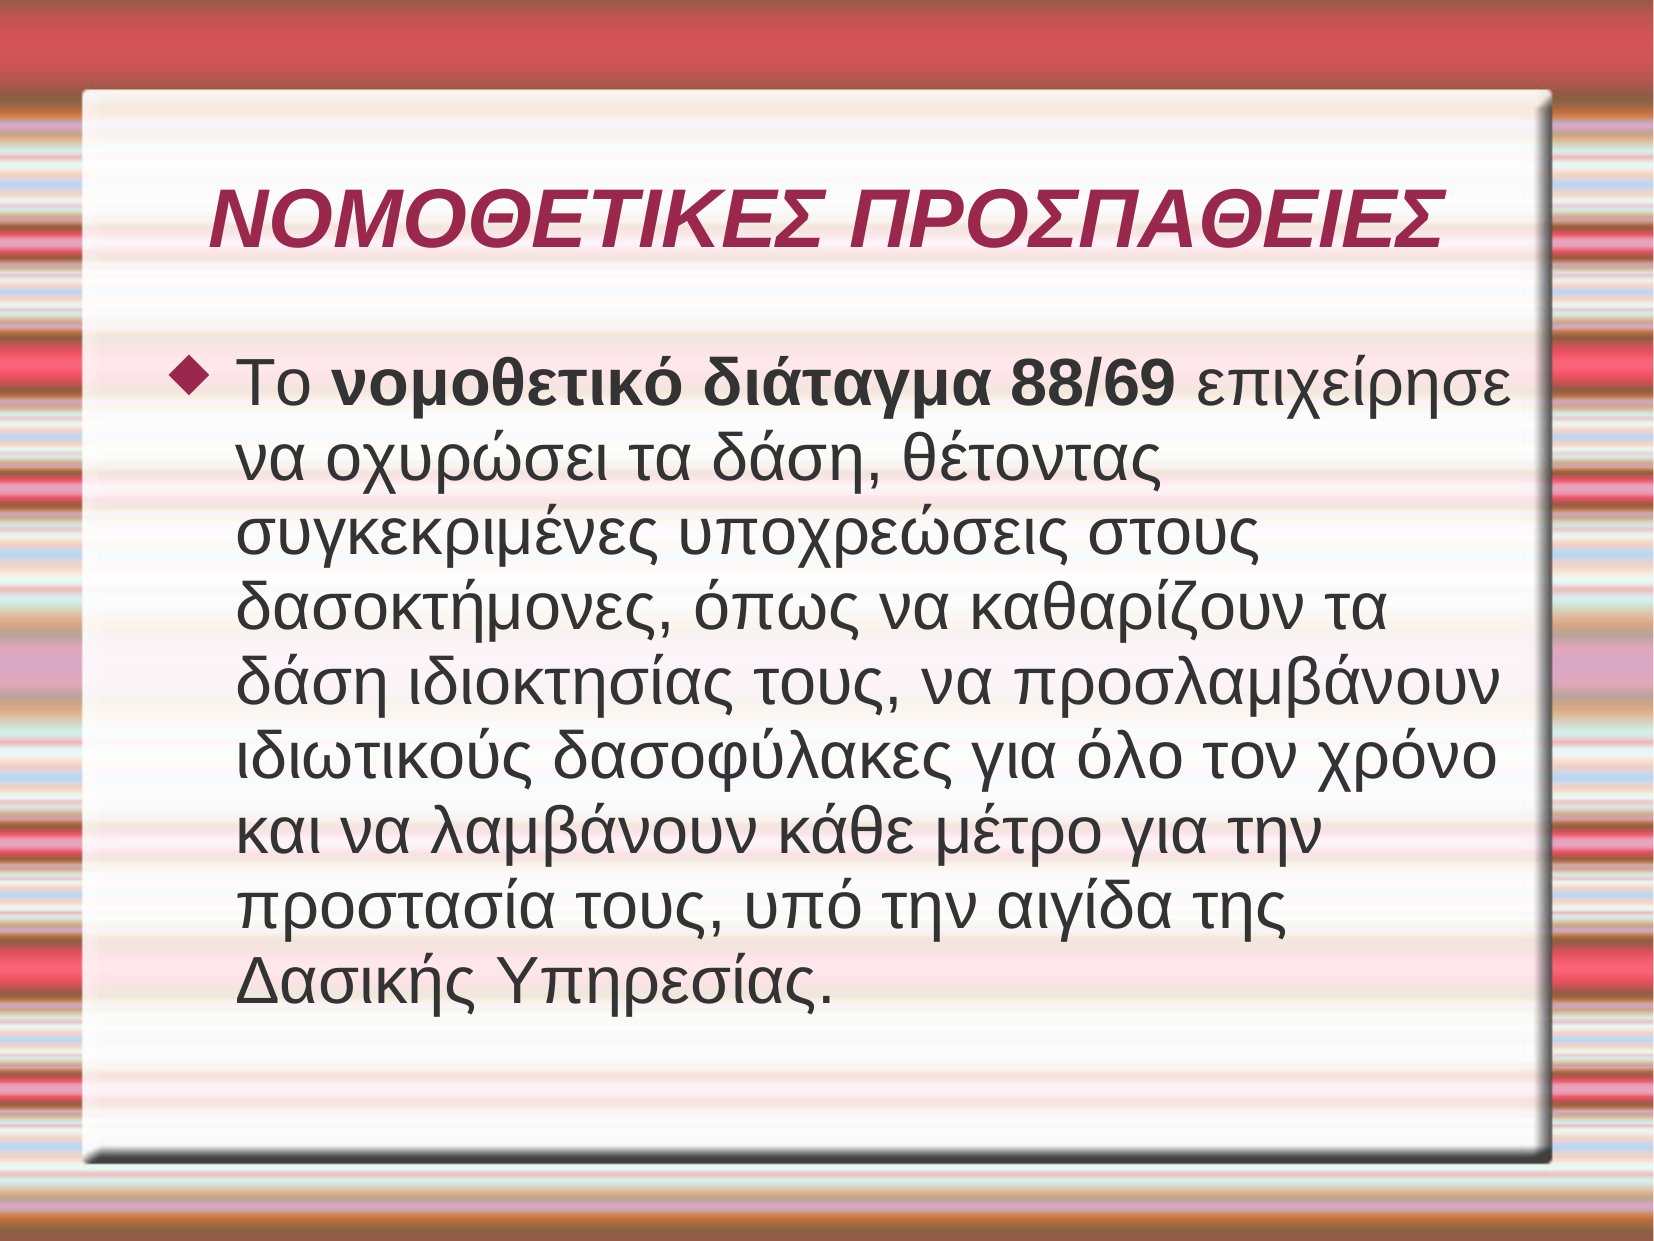

# ΝΟΜΟΘΕΤΙΚΕΣ ΠΡΟΣΠΑΘΕΙΕΣ
Το νομοθετικό διάταγμα 88/69 επιχείρησε να οχυρώσει τα δάση, θέτοντας συγκεκριμένες υποχρεώσεις στους δασοκτήμονες, όπως να καθαρίζουν τα δάση ιδιοκτησίας τους, να προσλαμβάνουν ιδιωτικούς δασοφύλακες για όλο τον χρόνο και να λαμβάνουν κάθε μέτρο για την προστασία τους, υπό την αιγίδα της Δασικής Υπηρεσίας.